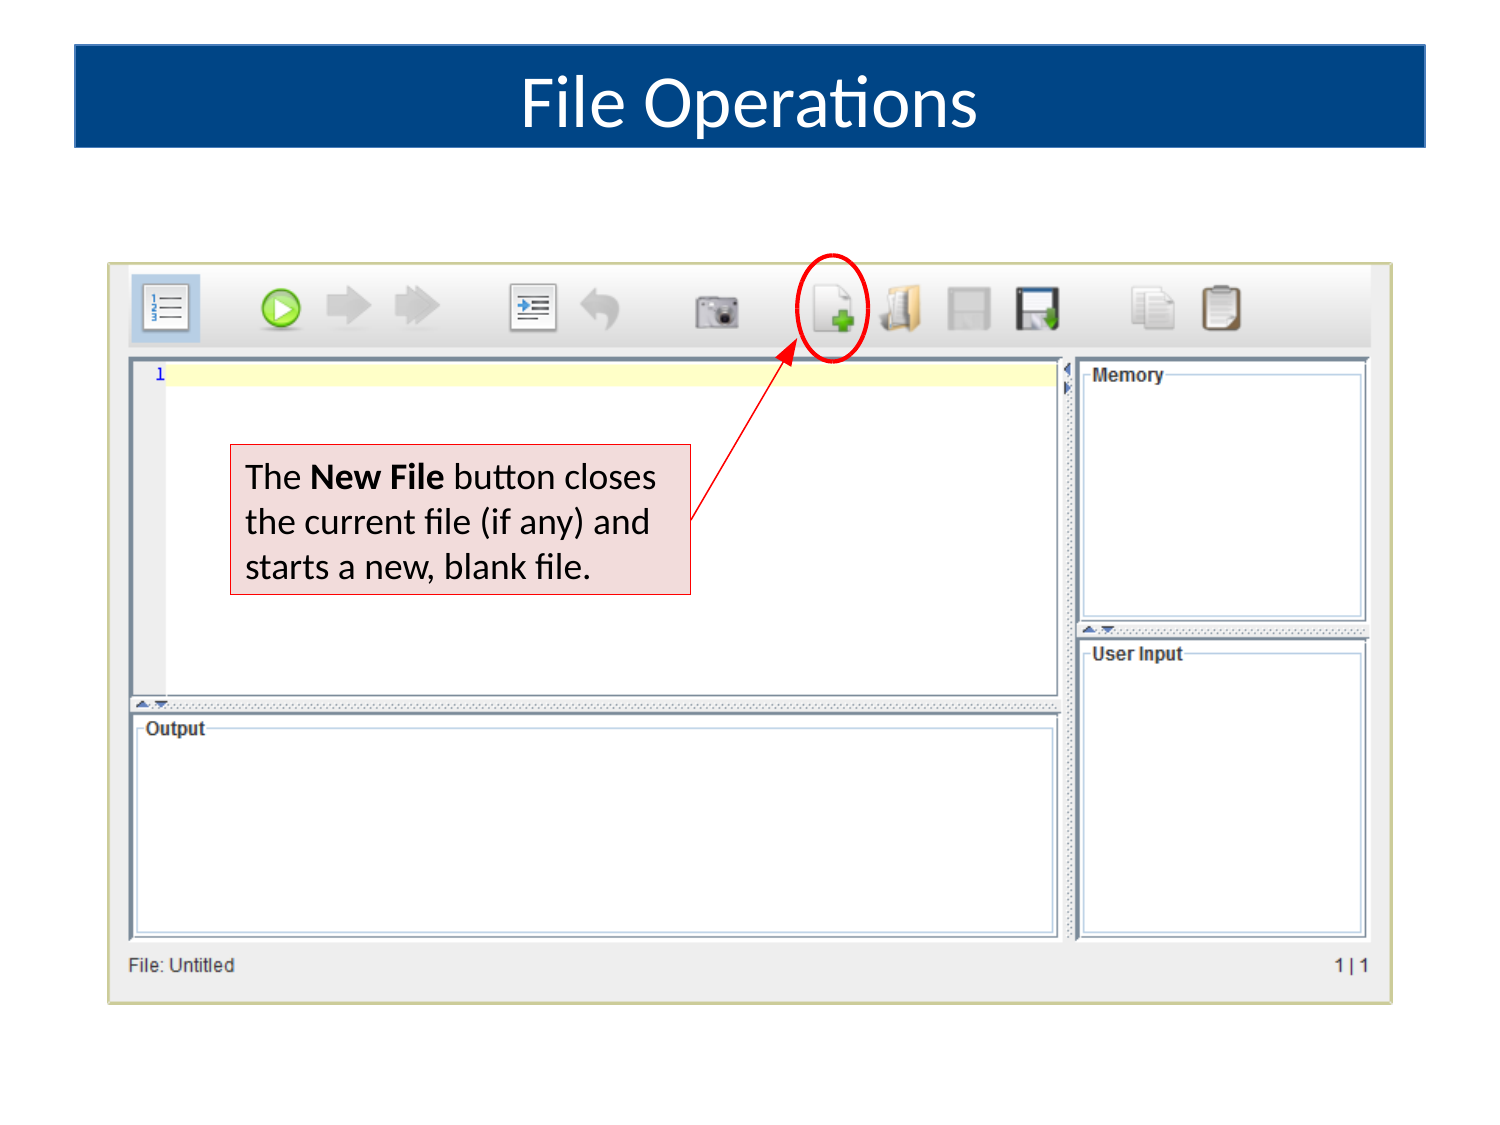

# File Operations
The New File button closes the current file (if any) and starts a new, blank file.